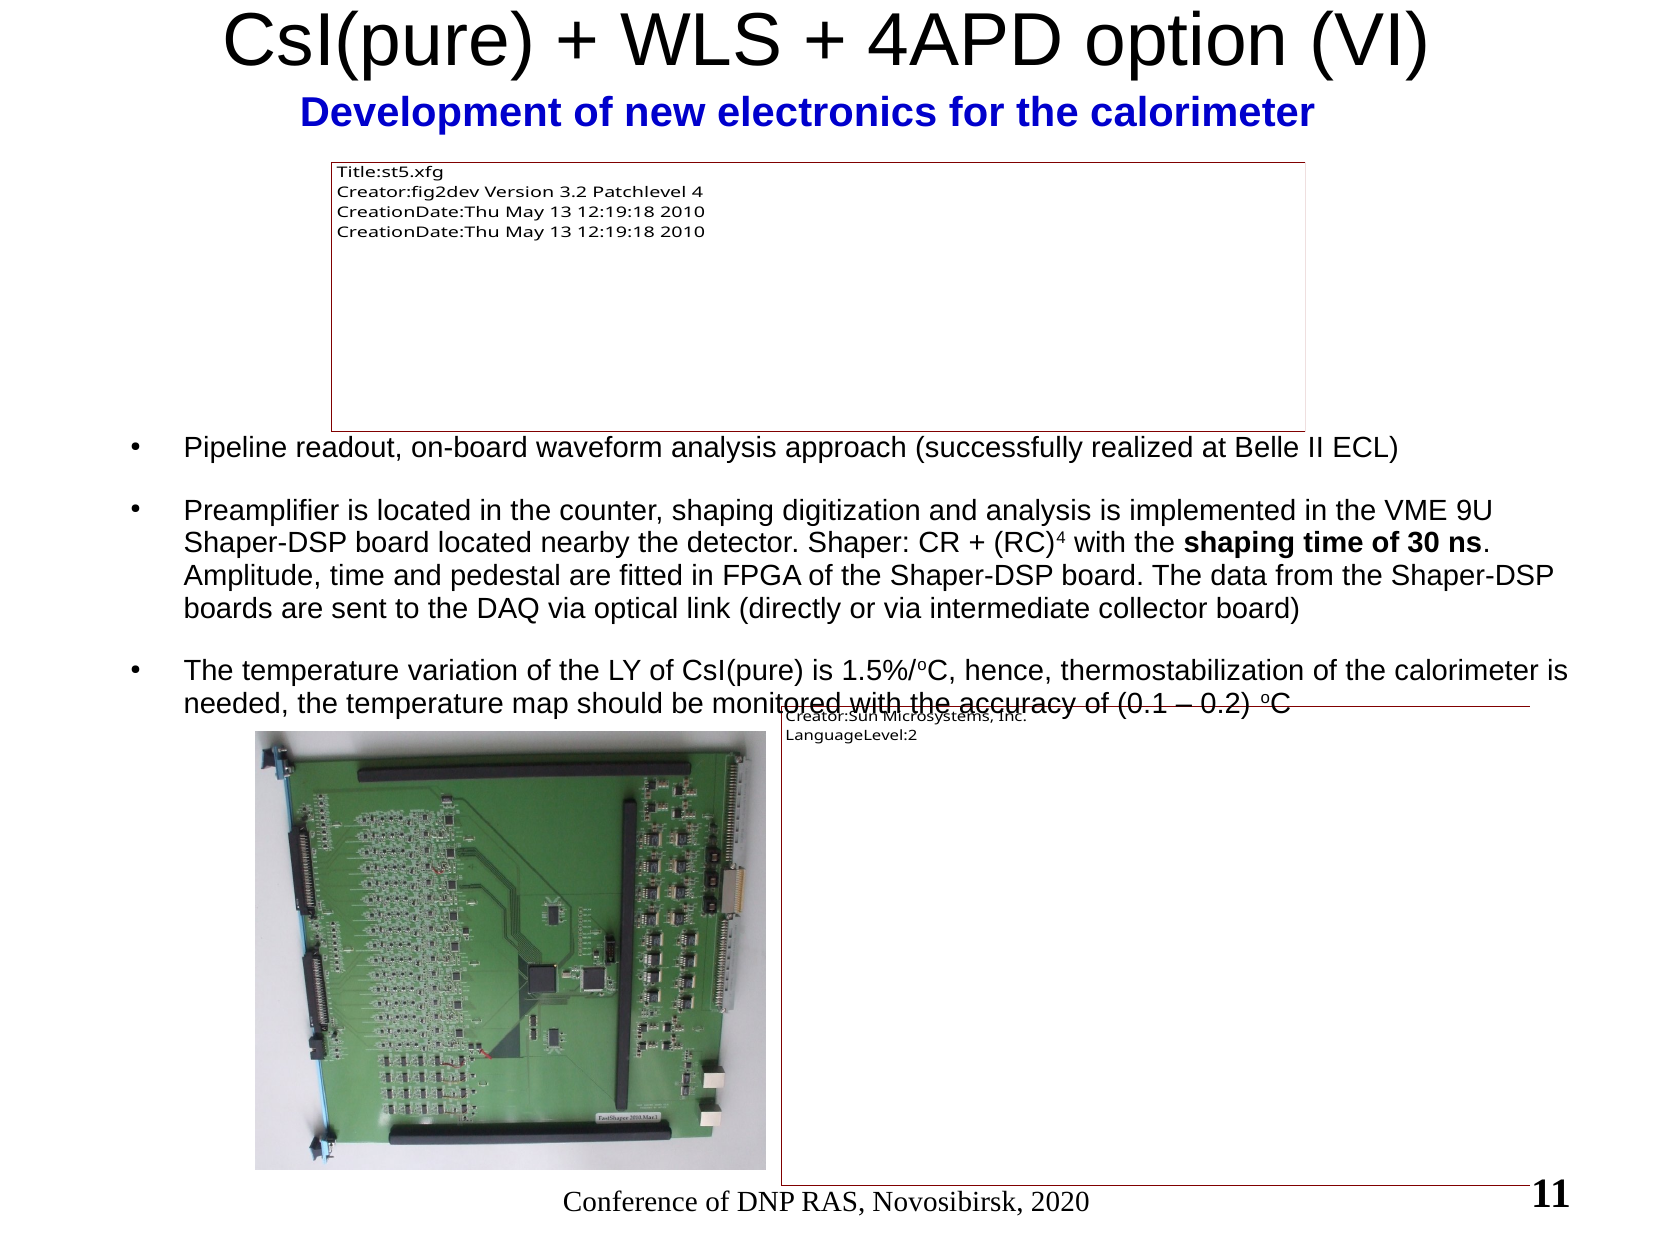

# CsI(pure) + WLS + 4APD option (VI)
Development of new electronics for the calorimeter
Pipeline readout, on-board waveform analysis approach (successfully realized at Belle II ECL)
Preamplifier is located in the counter, shaping digitization and analysis is implemented in the VME 9U Shaper-DSP board located nearby the detector. Shaper: CR + (RC)4 with the shaping time of 30 ns. Amplitude, time and pedestal are fitted in FPGA of the Shaper-DSP board. The data from the Shaper-DSP boards are sent to the DAQ via optical link (directly or via intermediate collector board)
The temperature variation of the LY of CsI(pure) is 1.5%/oC, hence, thermostabilization of the calorimeter is needed, the temperature map should be monitored with the accuracy of (0.1 – 0.2) oC
11
Conference of DNP RAS, Novosibirsk, 2020